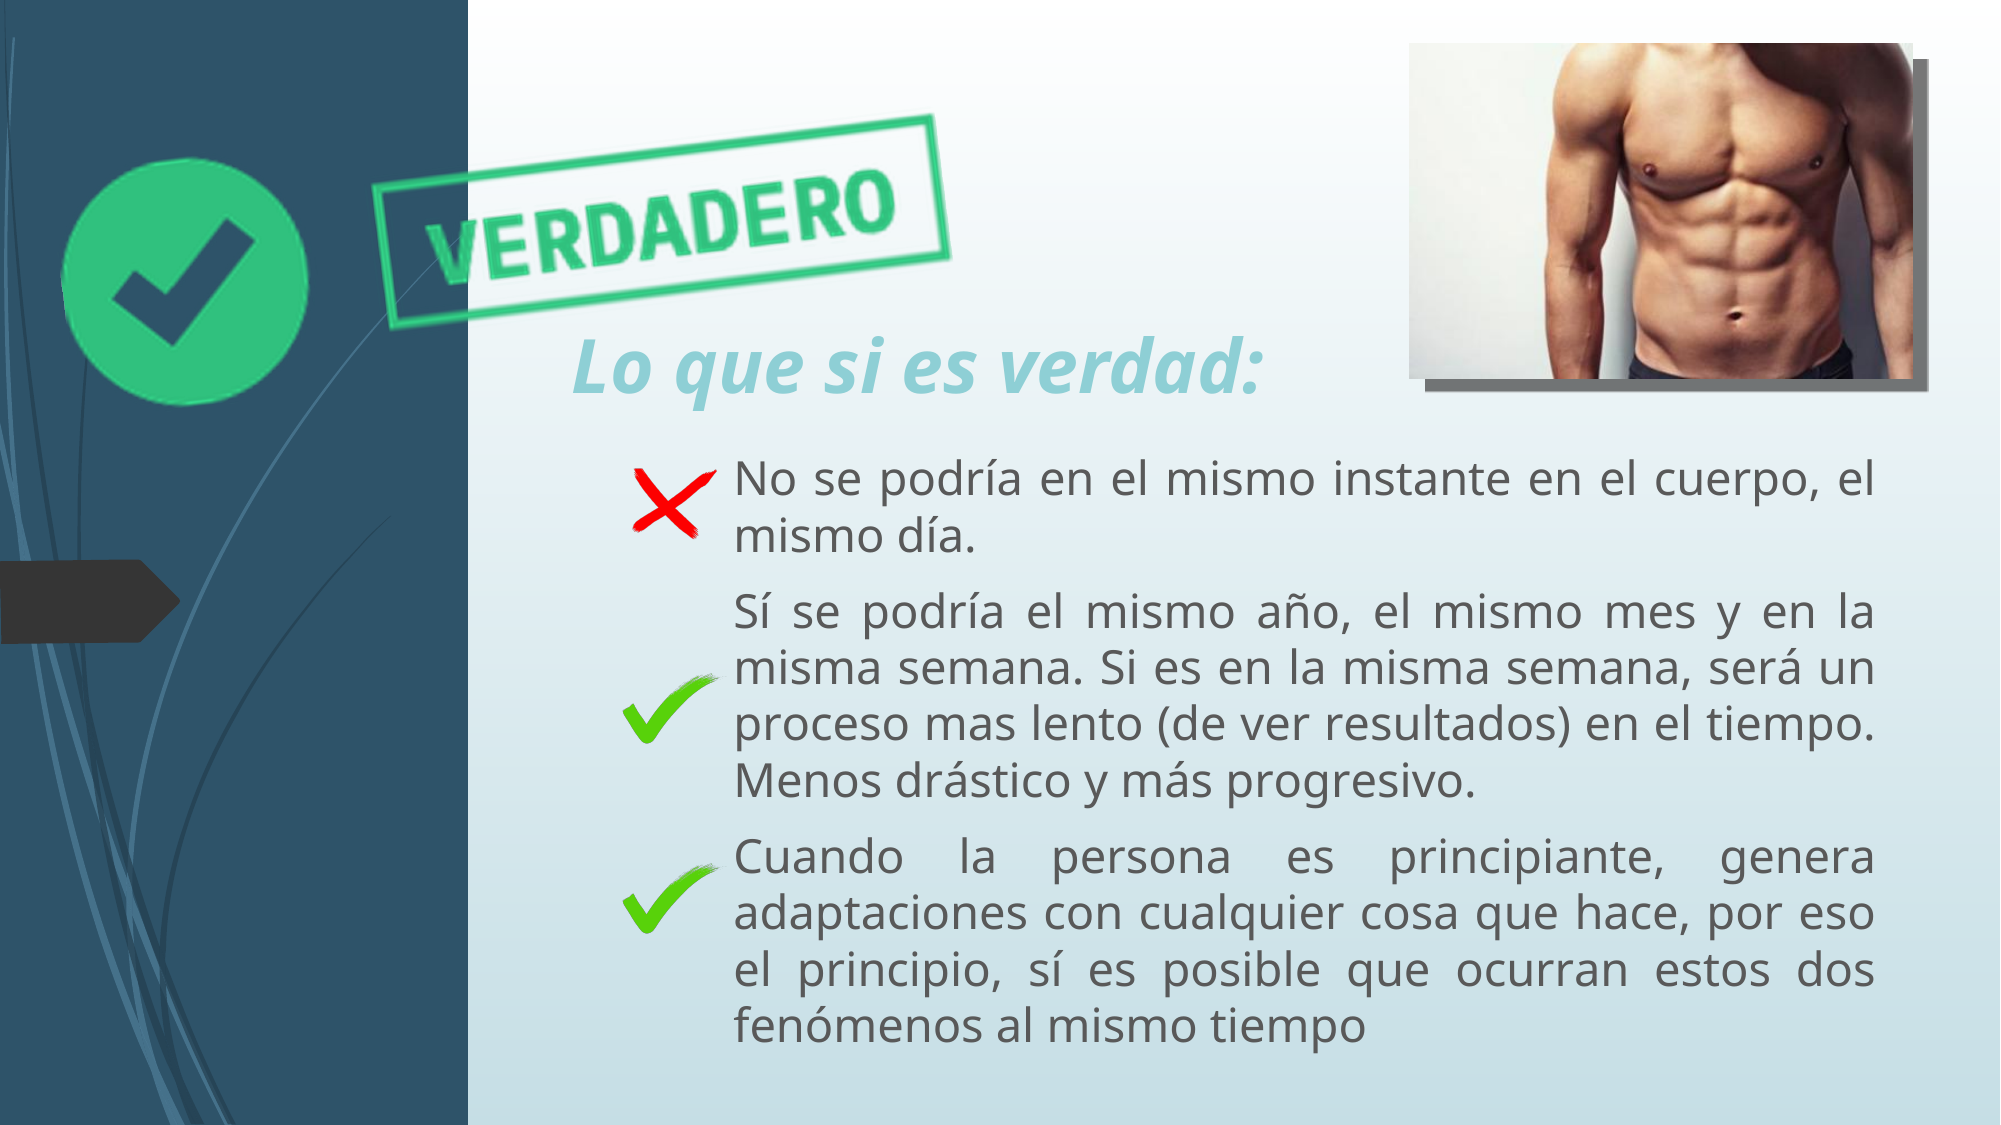

Lo que si es verdad:
No se podría en el mismo instante en el cuerpo, el mismo día.
Sí se podría el mismo año, el mismo mes y en la misma semana. Si es en la misma semana, será un proceso mas lento (de ver resultados) en el tiempo. Menos drástico y más progresivo.
Cuando la persona es principiante, genera adaptaciones con cualquier cosa que hace, por eso el principio, sí es posible que ocurran estos dos fenómenos al mismo tiempo